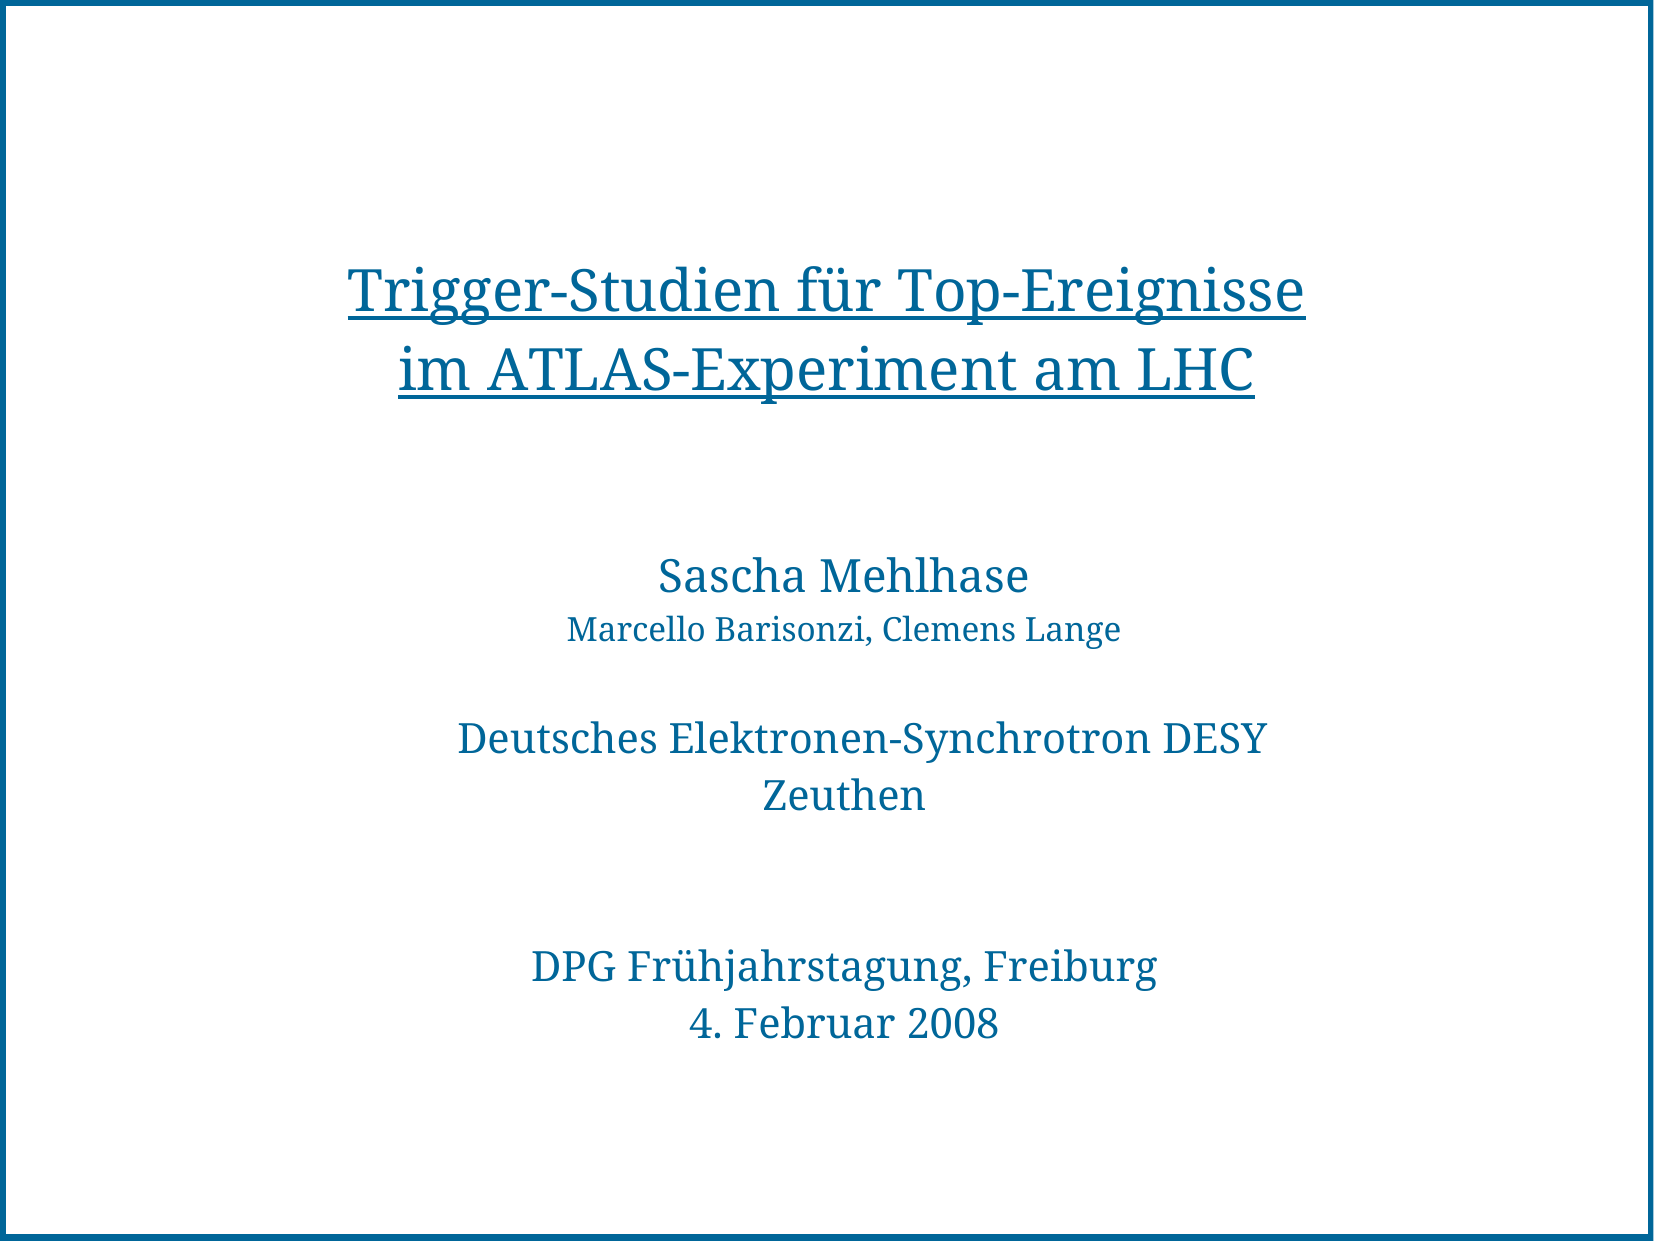

Trigger-Studien für Top-Ereignisse
im ATLAS-Experiment am LHC
Sascha Mehlhase
Marcello Barisonzi, Clemens Lange
Deutsches Elektronen-Synchrotron DESY
Zeuthen
DPG Frühjahrstagung, Freiburg
4. Februar 2008